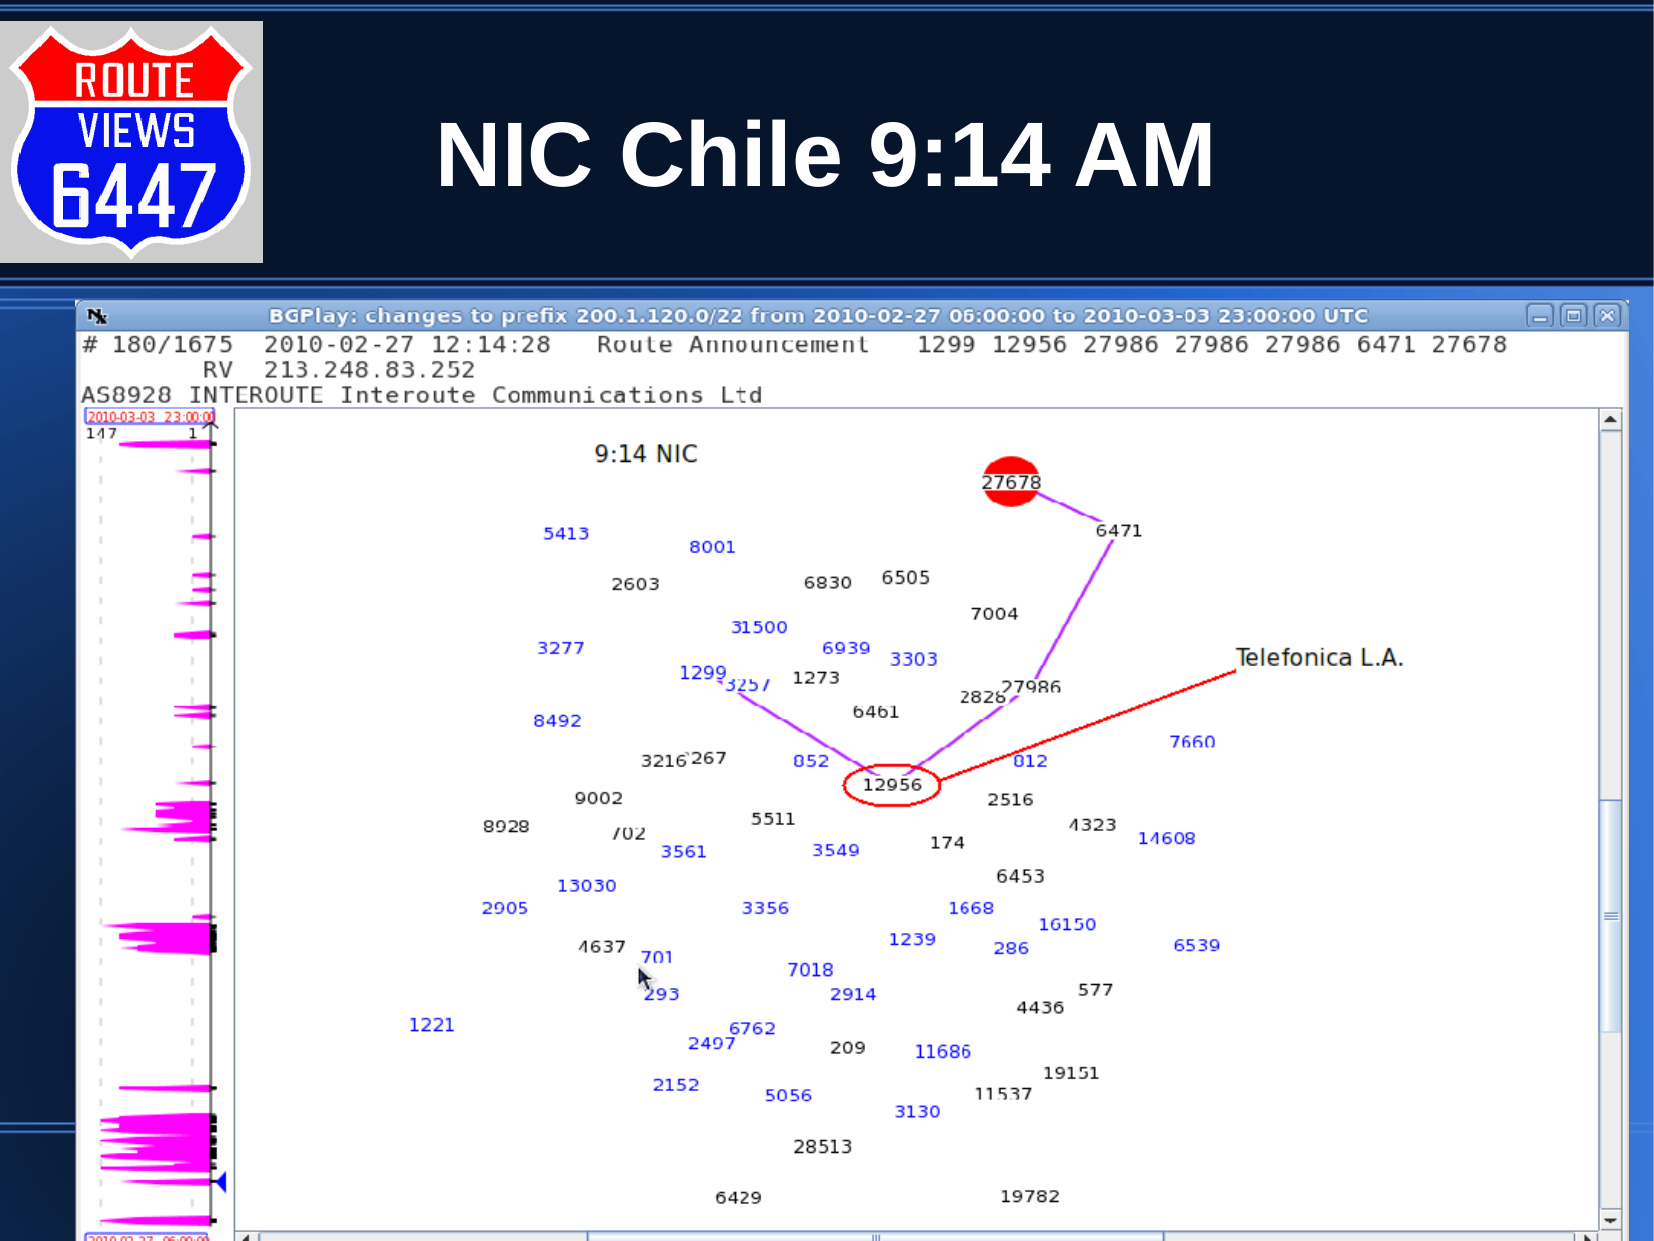

# NIC Chile 9:14 AM
NIC Chile: www.nic.cl